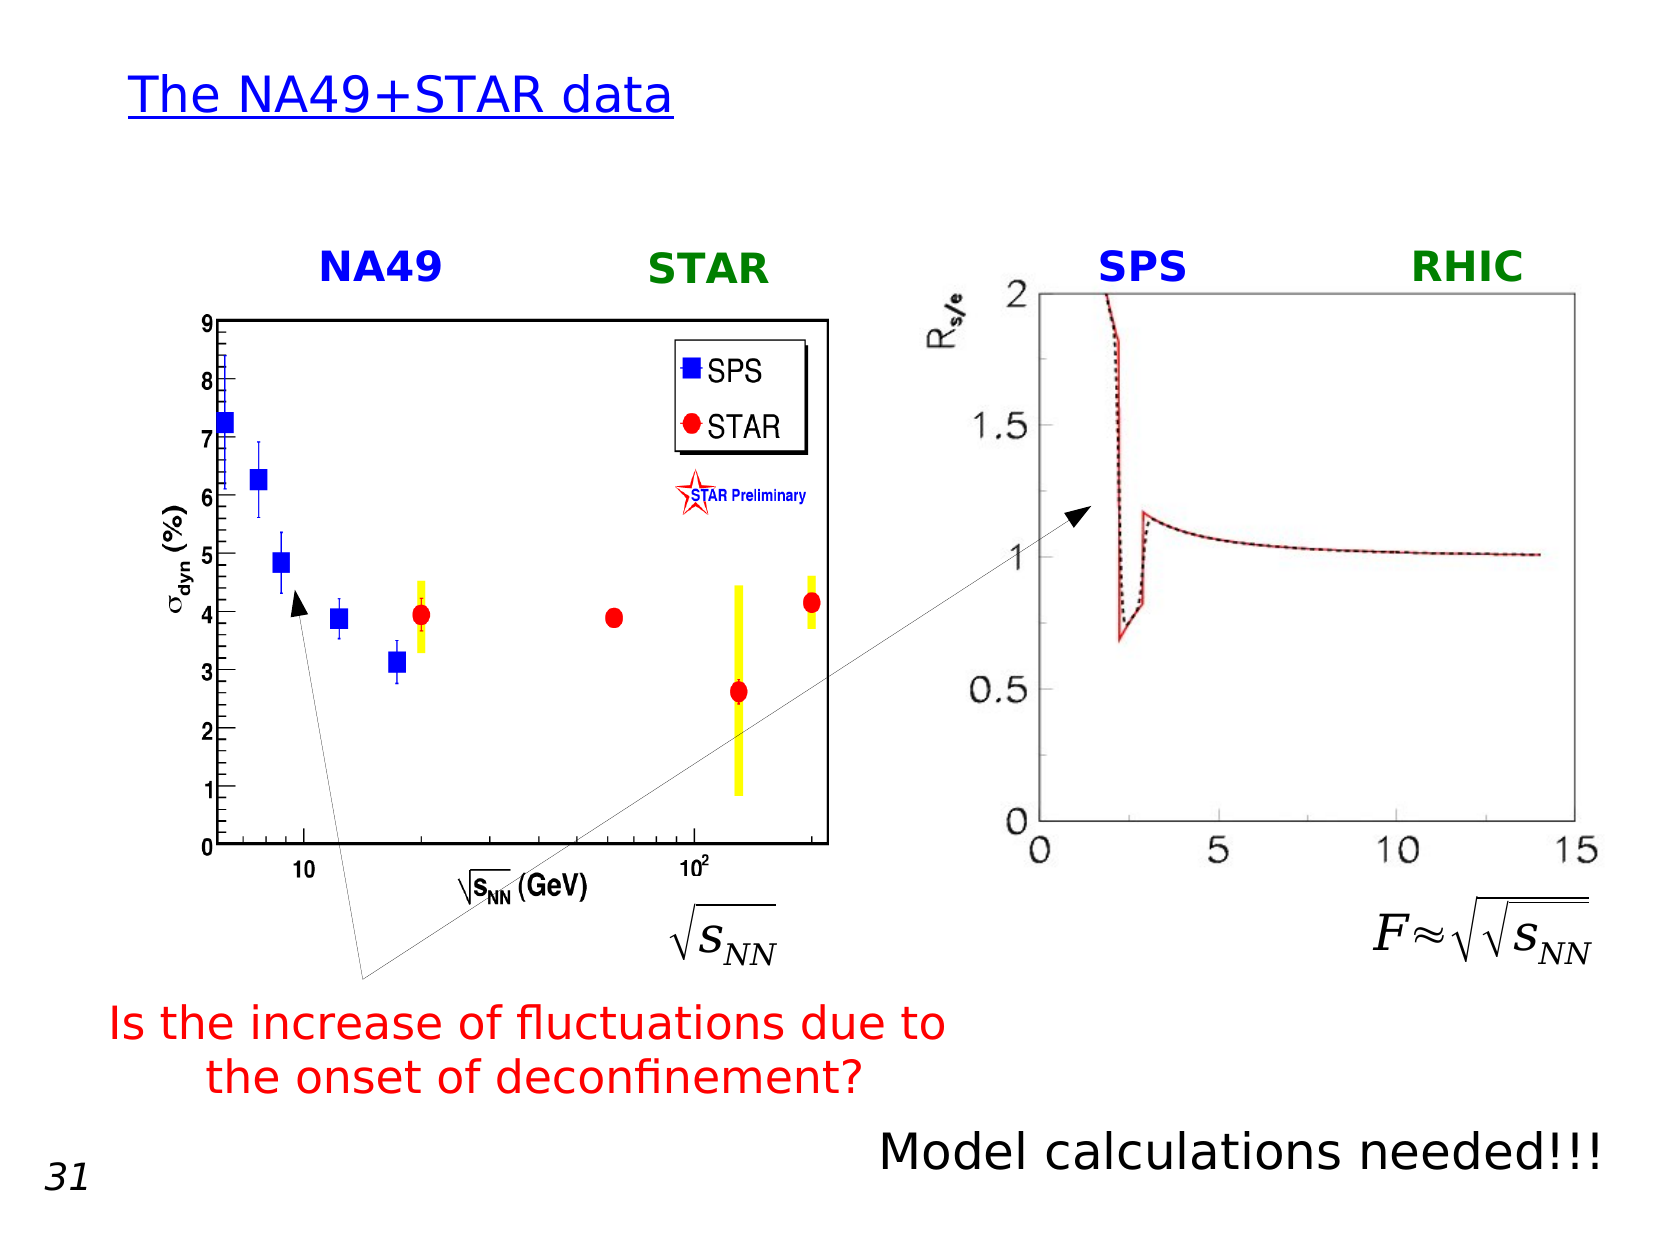

The NA49+STAR data
NA49
SPS
RHIC
STAR
Is the increase of fluctuations due to
the onset of deconfinement?
Model calculations needed!!!